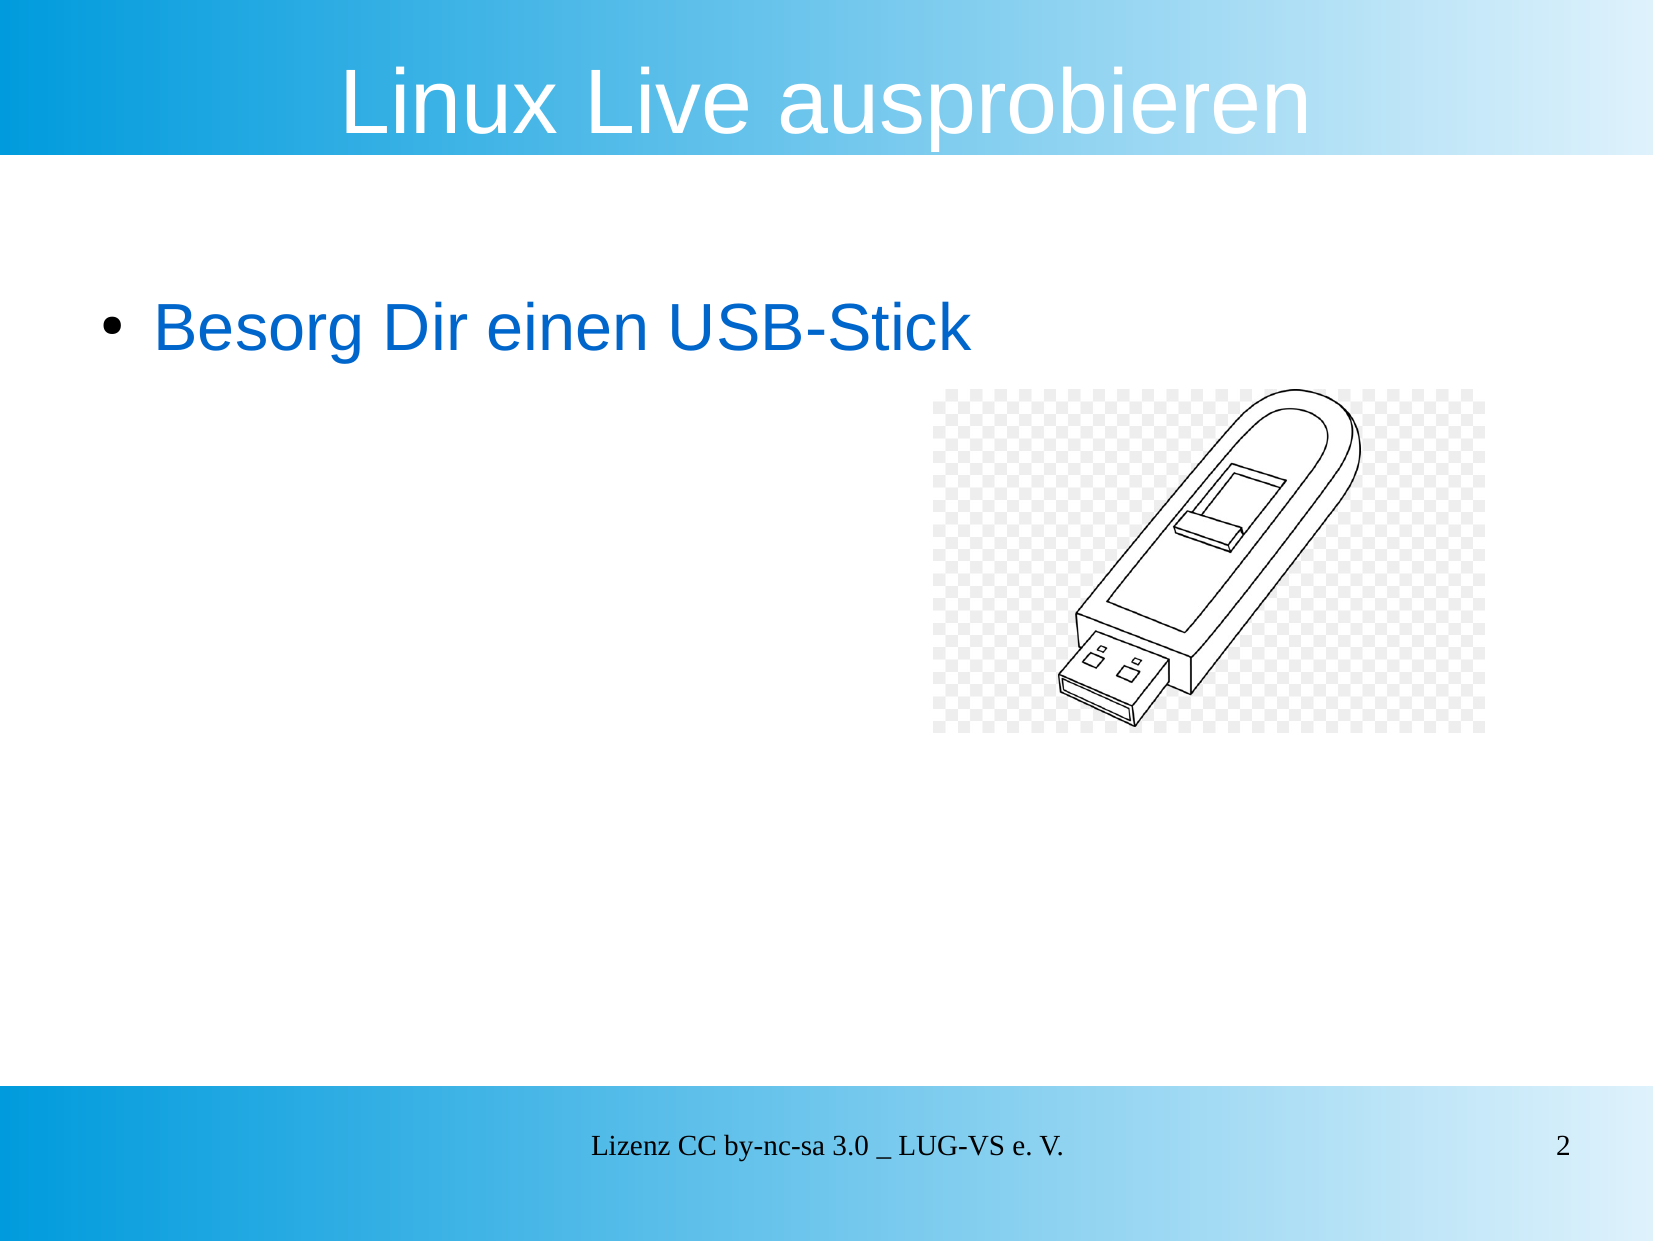

# Linux Live ausprobieren
Besorg Dir einen USB-Stick
Lizenz CC by-nc-sa 3.0 _ LUG-VS e. V.
2